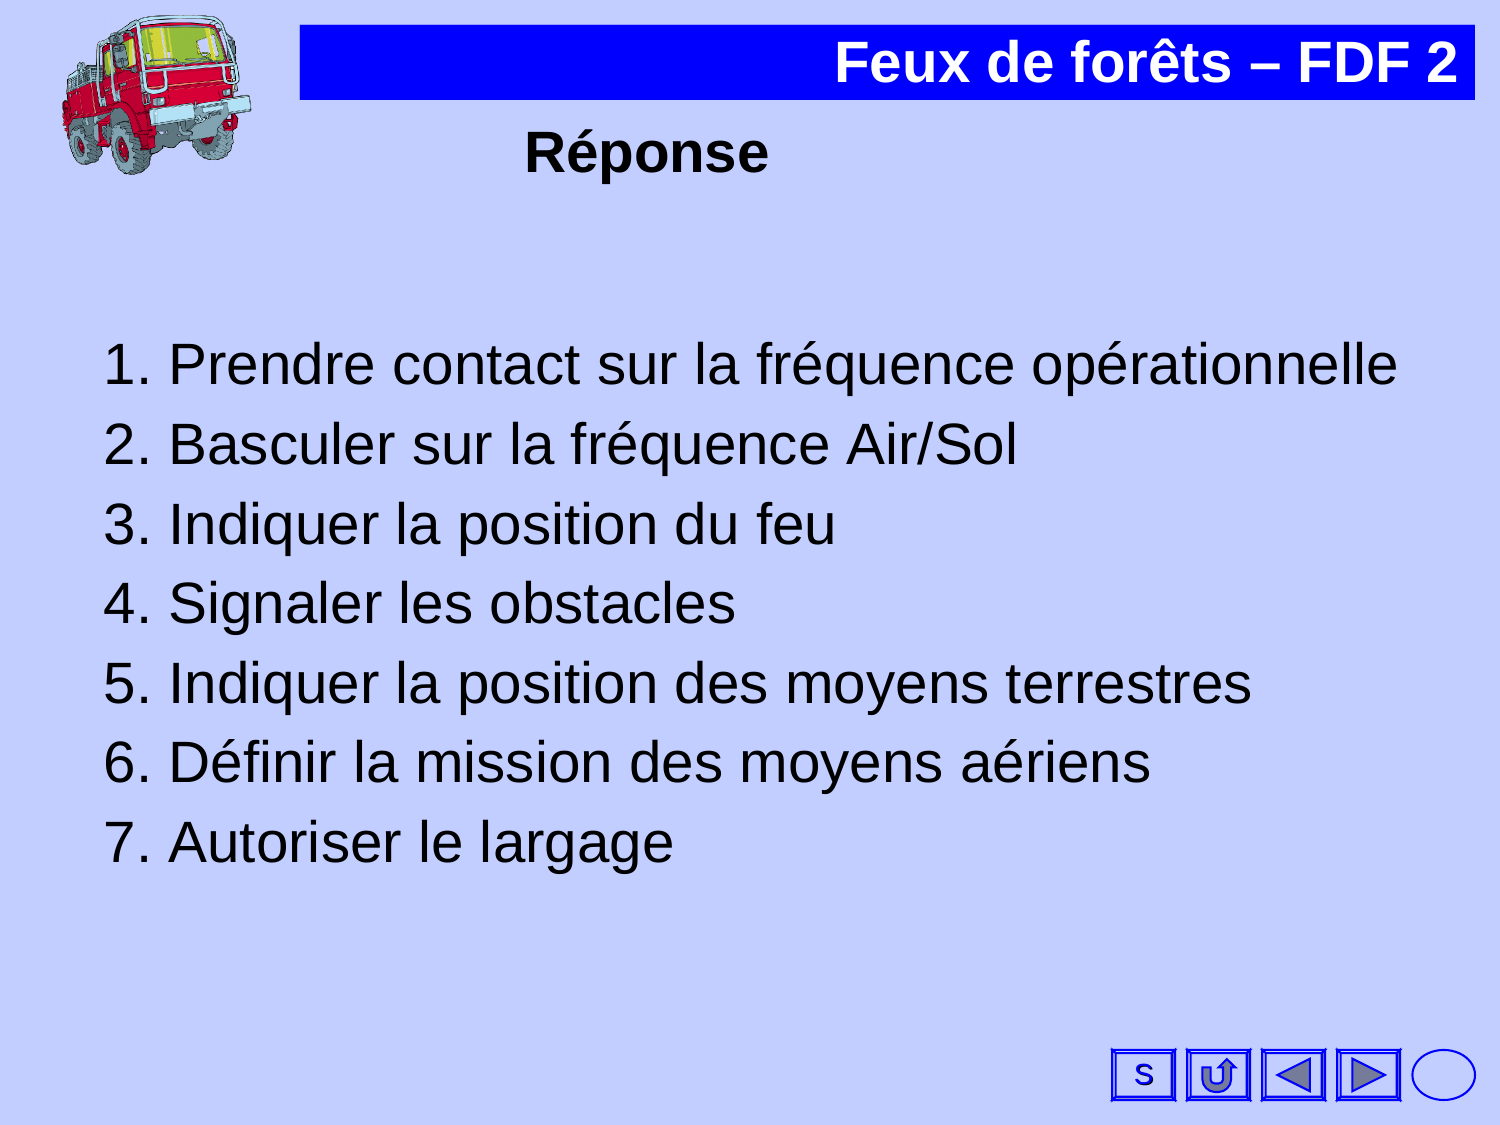

Feux de forêts – FDF 2
Réponse
# Prendre contact sur la fréquence opérationnelle
Basculer sur la fréquence Air/Sol
Indiquer la position du feu
Signaler les obstacles
Indiquer la position des moyens terrestres
Définir la mission des moyens aériens
Autoriser le largage